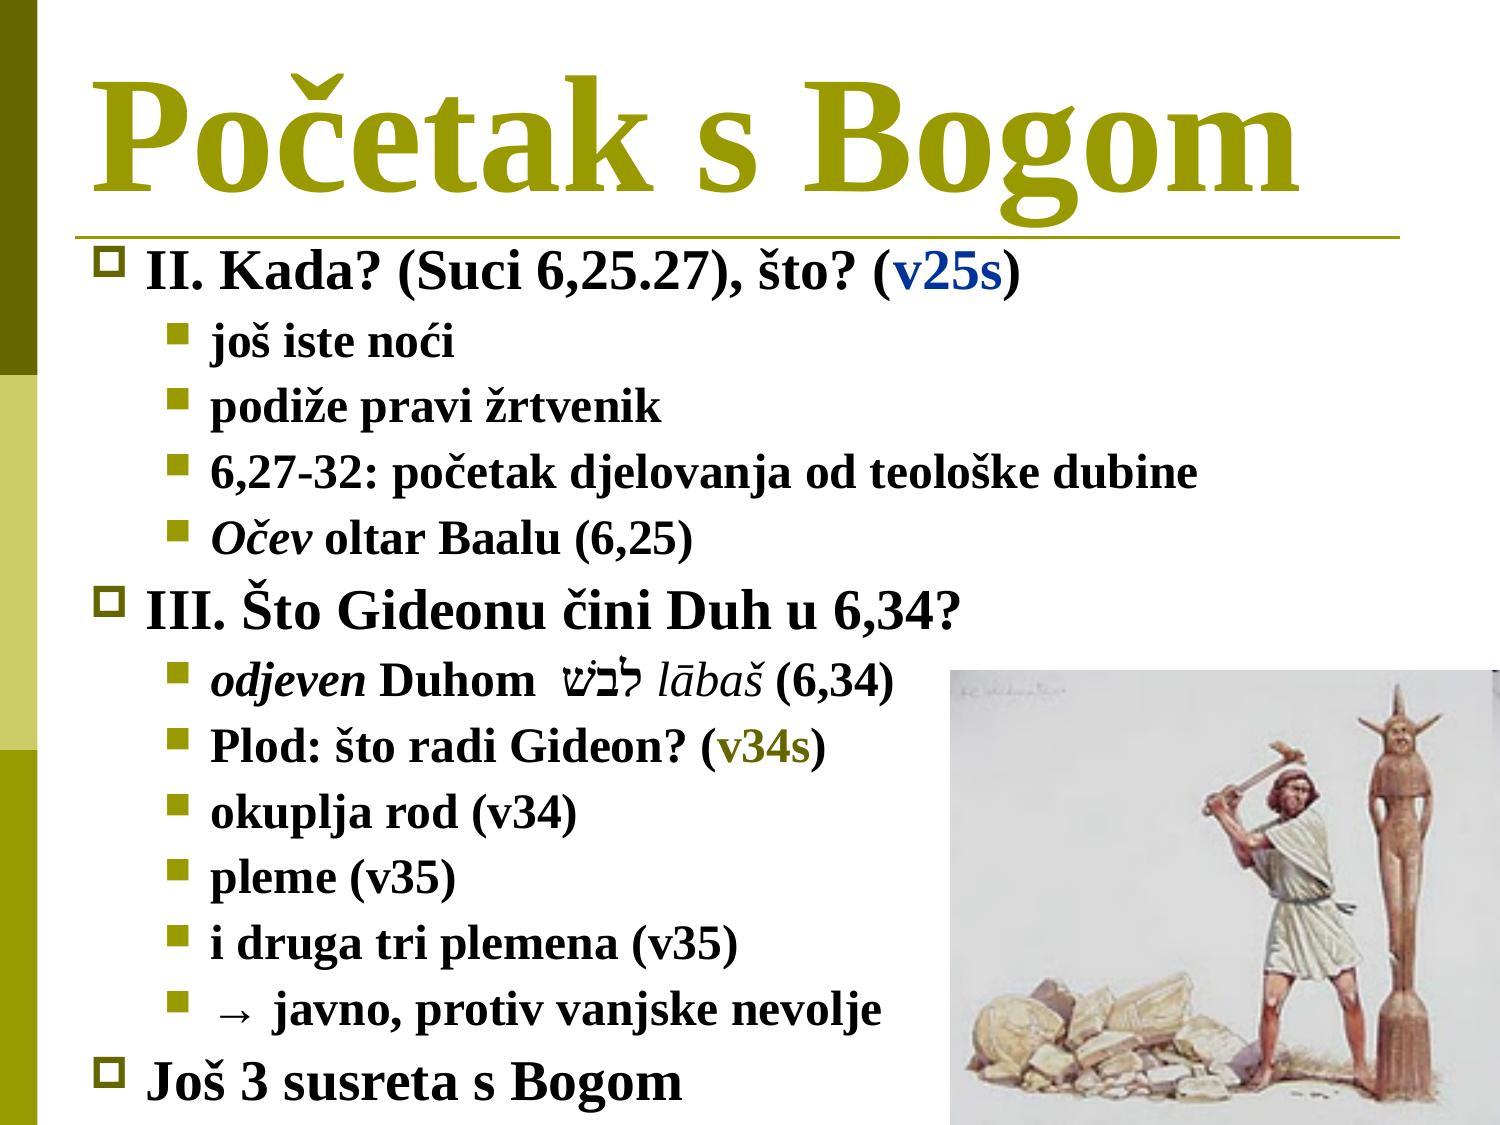

# Početak s Bogom
II. Kada? (Suci 6,25.27), što? (v25s)
još iste noći
podiže pravi žrtvenik
6,27-32: početak djelovanja od teološke dubine
Očev oltar Baalu (6,25)
III. Što Gideonu čini Duh u 6,34?
odjeven Duhom לבשׁ lābaš (6,34)
Plod: što radi Gideon? (v34s)
okuplja rod (v34)
pleme (v35)
i druga tri plemena (v35)
→ javno, protiv vanjske nevolje
Još 3 susreta s Bogom